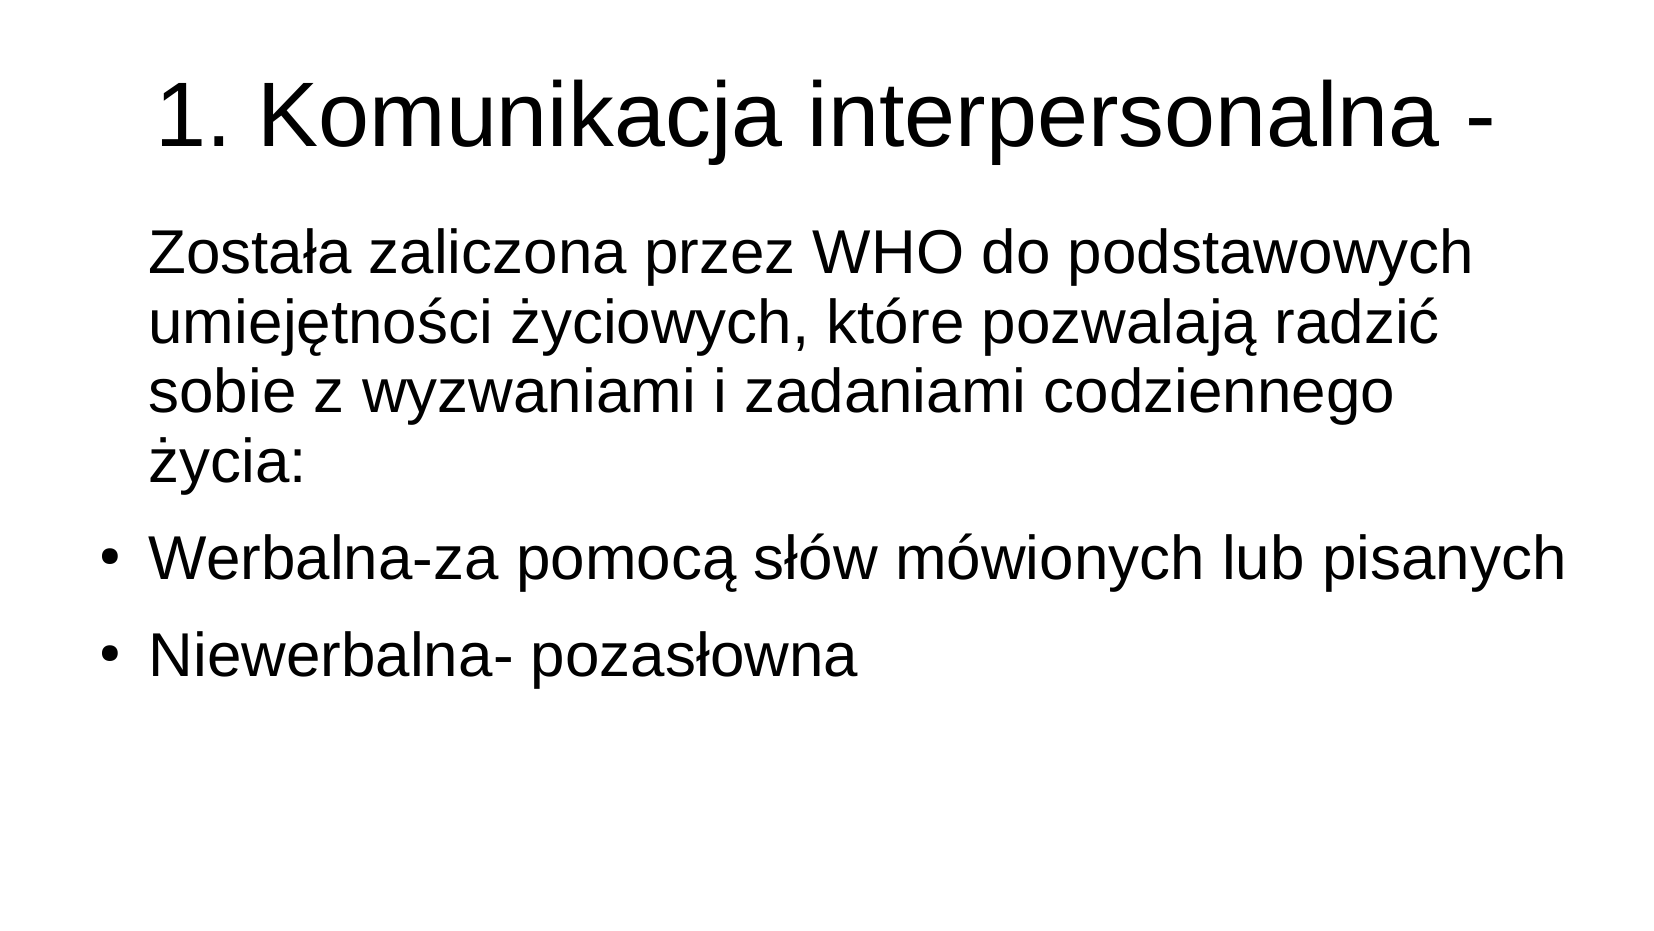

# 1. Komunikacja interpersonalna -
Została zaliczona przez WHO do podstawowych umiejętności życiowych, które pozwalają radzić sobie z wyzwaniami i zadaniami codziennego życia:
Werbalna-za pomocą słów mówionych lub pisanych
Niewerbalna- pozasłowna